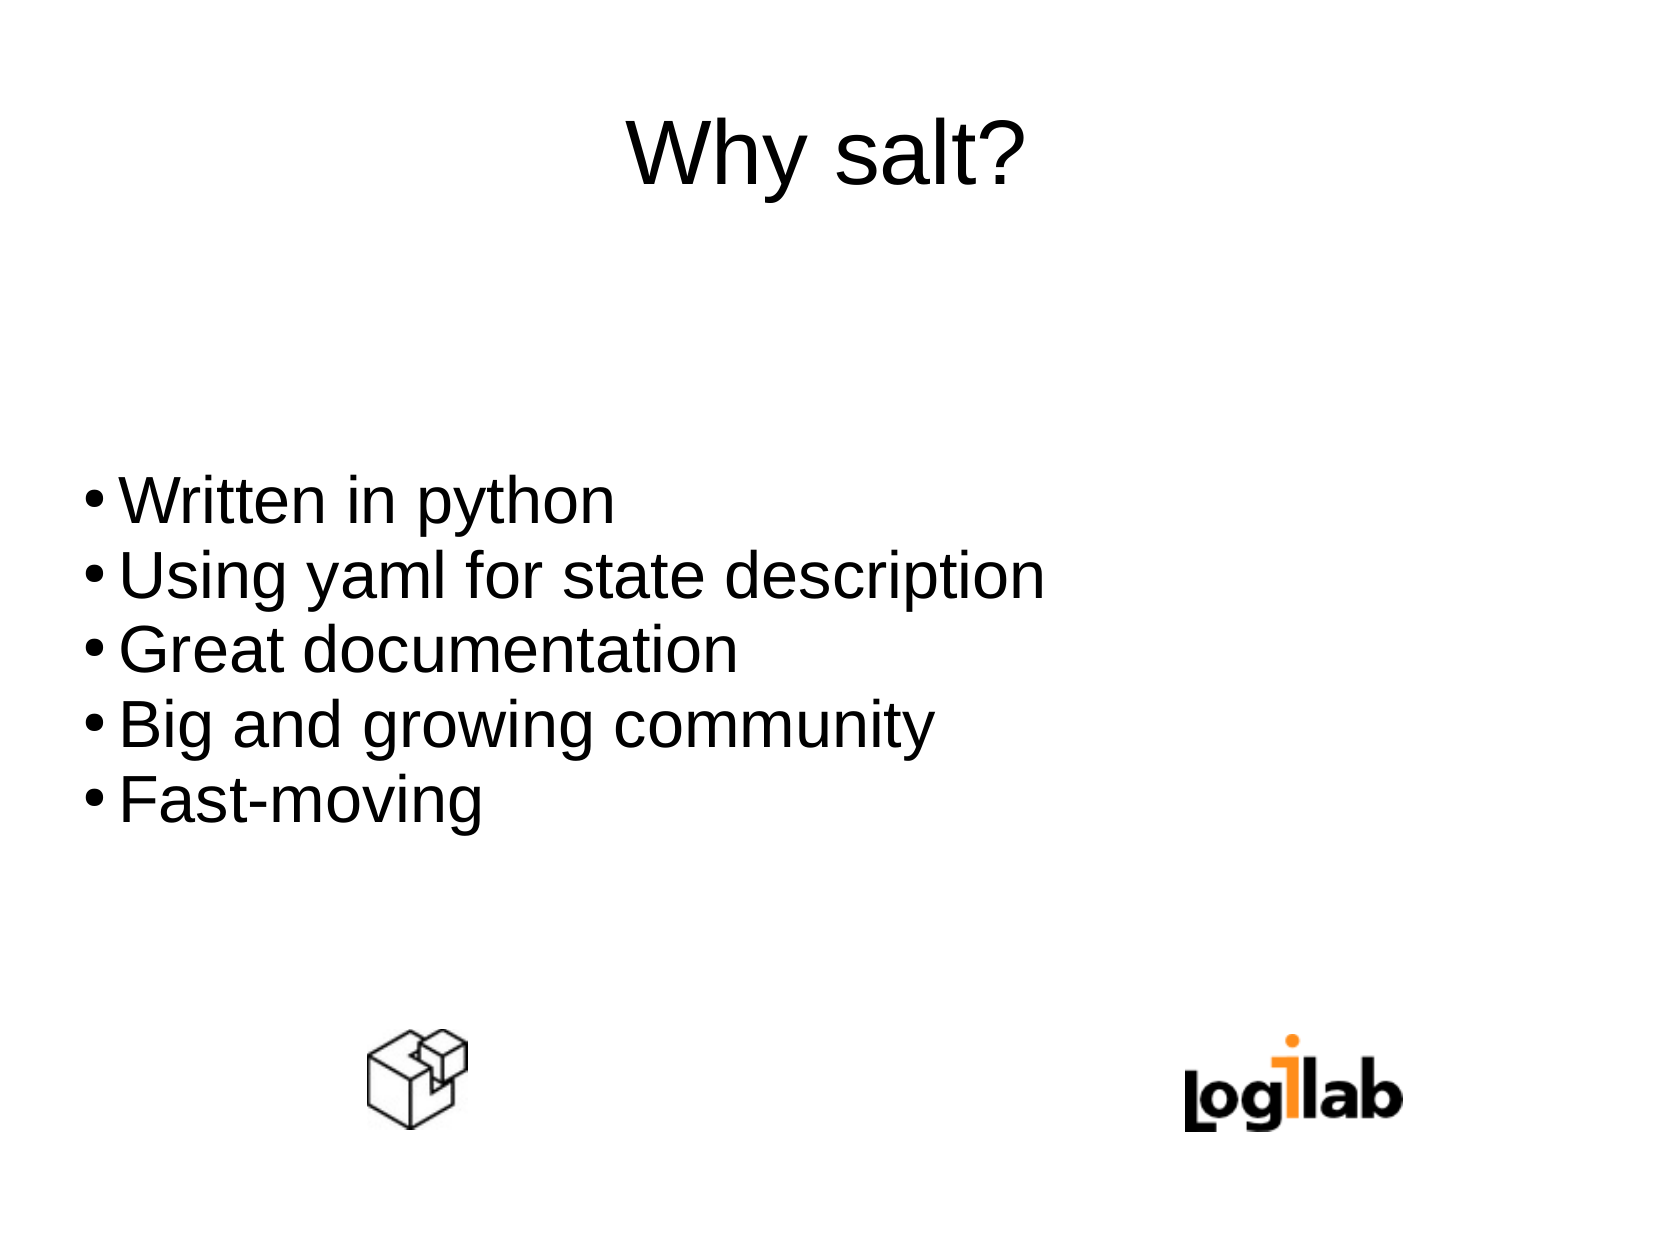

# Why salt?
Written in python
Using yaml for state description
Great documentation
Big and growing community
Fast-moving